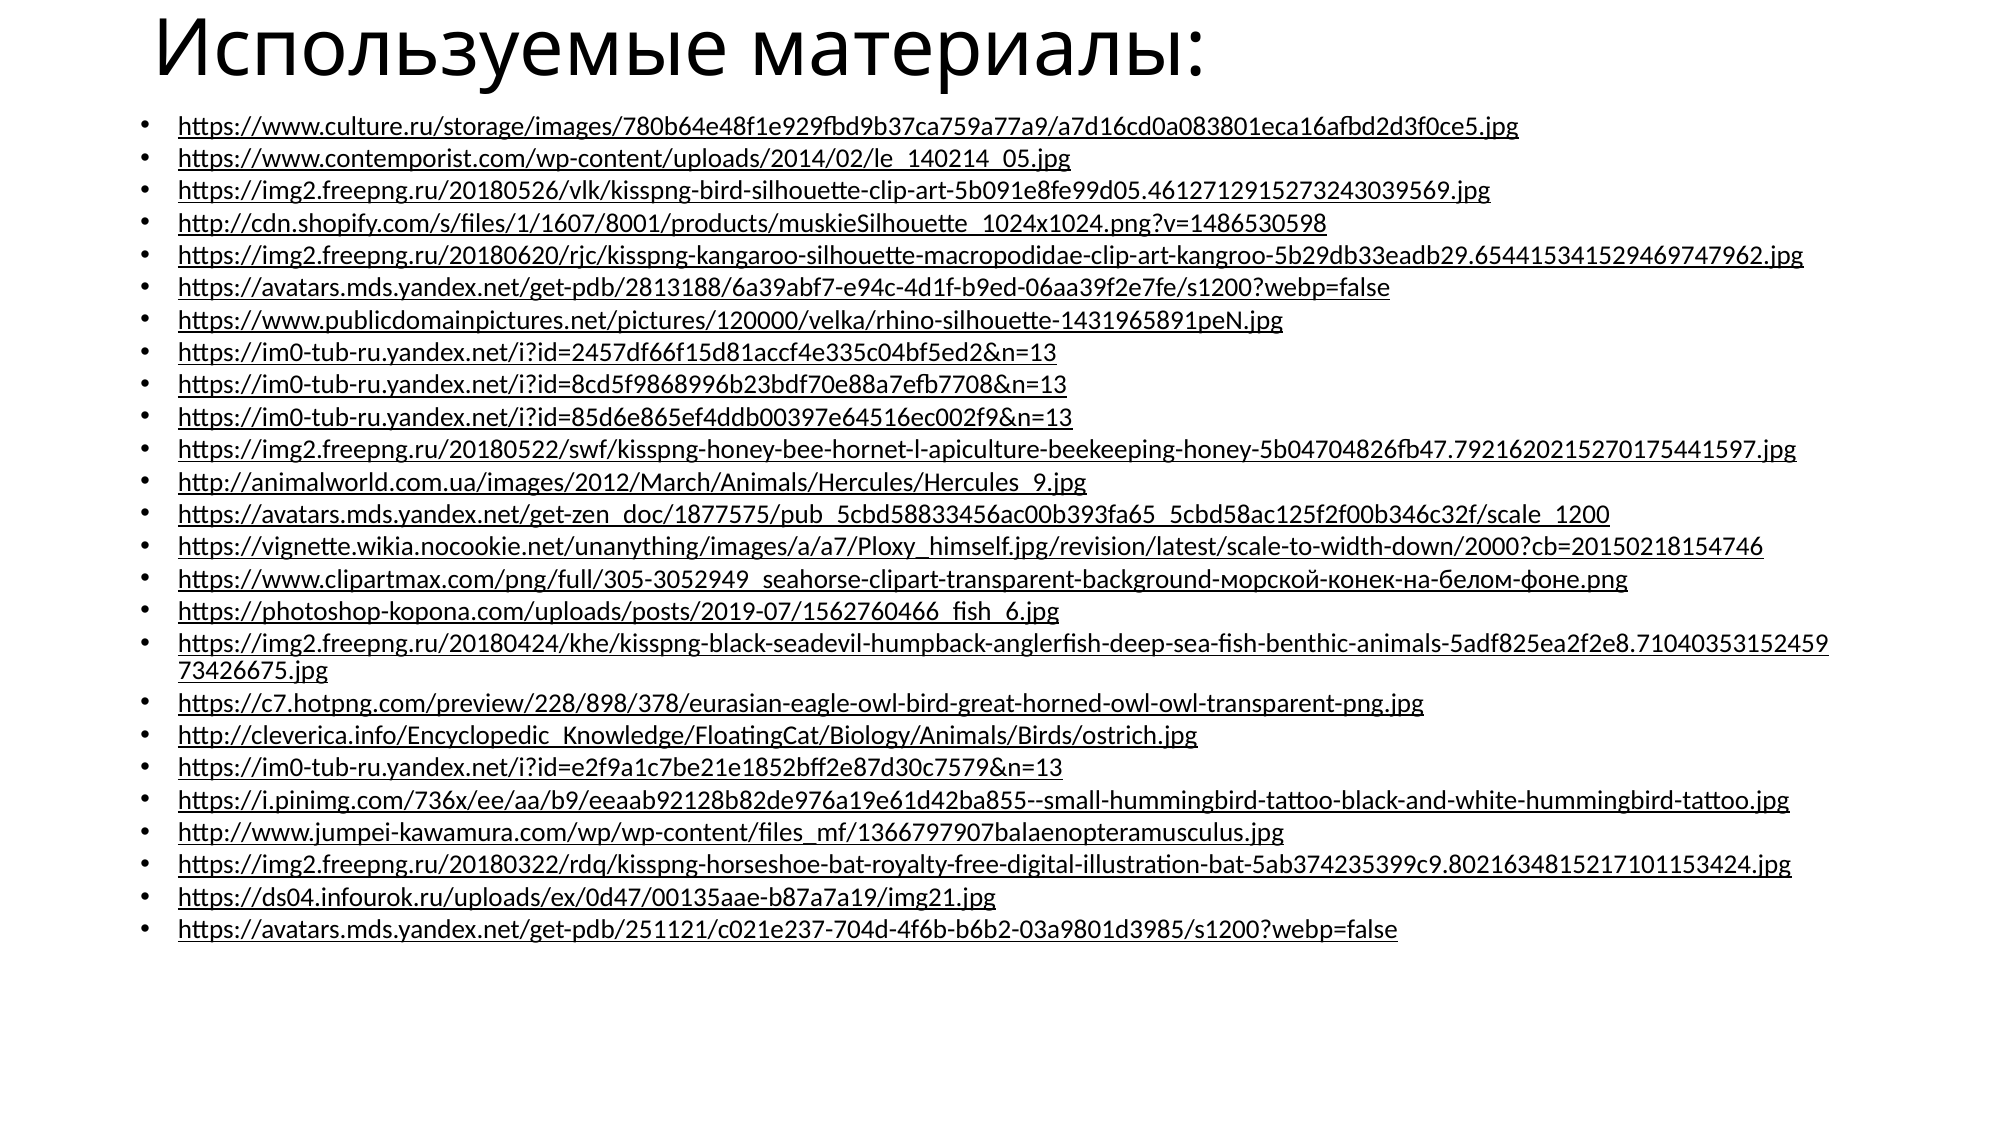

# Используемые материалы:
https://www.culture.ru/storage/images/780b64e48f1e929fbd9b37ca759a77a9/a7d16cd0a083801eca16afbd2d3f0ce5.jpg
https://www.contemporist.com/wp-content/uploads/2014/02/le_140214_05.jpg
https://img2.freepng.ru/20180526/vlk/kisspng-bird-silhouette-clip-art-5b091e8fe99d05.4612712915273243039569.jpg
http://cdn.shopify.com/s/files/1/1607/8001/products/muskieSilhouette_1024x1024.png?v=1486530598
https://img2.freepng.ru/20180620/rjc/kisspng-kangaroo-silhouette-macropodidae-clip-art-kangroo-5b29db33eadb29.654415341529469747962.jpg
https://avatars.mds.yandex.net/get-pdb/2813188/6a39abf7-e94c-4d1f-b9ed-06aa39f2e7fe/s1200?webp=false
https://www.publicdomainpictures.net/pictures/120000/velka/rhino-silhouette-1431965891peN.jpg
https://im0-tub-ru.yandex.net/i?id=2457df66f15d81accf4e335c04bf5ed2&n=13
https://im0-tub-ru.yandex.net/i?id=8cd5f9868996b23bdf70e88a7efb7708&n=13
https://im0-tub-ru.yandex.net/i?id=85d6e865ef4ddb00397e64516ec002f9&n=13
https://img2.freepng.ru/20180522/swf/kisspng-honey-bee-hornet-l-apiculture-beekeeping-honey-5b04704826fb47.7921620215270175441597.jpg
http://animalworld.com.ua/images/2012/March/Animals/Hercules/Hercules_9.jpg
https://avatars.mds.yandex.net/get-zen_doc/1877575/pub_5cbd58833456ac00b393fa65_5cbd58ac125f2f00b346c32f/scale_1200
https://vignette.wikia.nocookie.net/unanything/images/a/a7/Ploxy_himself.jpg/revision/latest/scale-to-width-down/2000?cb=20150218154746
https://www.clipartmax.com/png/full/305-3052949_seahorse-clipart-transparent-background-морской-конек-на-белом-фоне.png
https://photoshop-kopona.com/uploads/posts/2019-07/1562760466_fish_6.jpg
https://img2.freepng.ru/20180424/khe/kisspng-black-seadevil-humpback-anglerfish-deep-sea-fish-benthic-animals-5adf825ea2f2e8.7104035315245973426675.jpg
https://c7.hotpng.com/preview/228/898/378/eurasian-eagle-owl-bird-great-horned-owl-owl-transparent-png.jpg
http://cleverica.info/Encyclopedic_Knowledge/FloatingCat/Biology/Animals/Birds/ostrich.jpg
https://im0-tub-ru.yandex.net/i?id=e2f9a1c7be21e1852bff2e87d30c7579&n=13
https://i.pinimg.com/736x/ee/aa/b9/eeaab92128b82de976a19e61d42ba855--small-hummingbird-tattoo-black-and-white-hummingbird-tattoo.jpg
http://www.jumpei-kawamura.com/wp/wp-content/files_mf/1366797907balaenopteramusculus.jpg
https://img2.freepng.ru/20180322/rdq/kisspng-horseshoe-bat-royalty-free-digital-illustration-bat-5ab374235399c9.8021634815217101153424.jpg
https://ds04.infourok.ru/uploads/ex/0d47/00135aae-b87a7a19/img21.jpg
https://avatars.mds.yandex.net/get-pdb/251121/c021e237-704d-4f6b-b6b2-03a9801d3985/s1200?webp=false